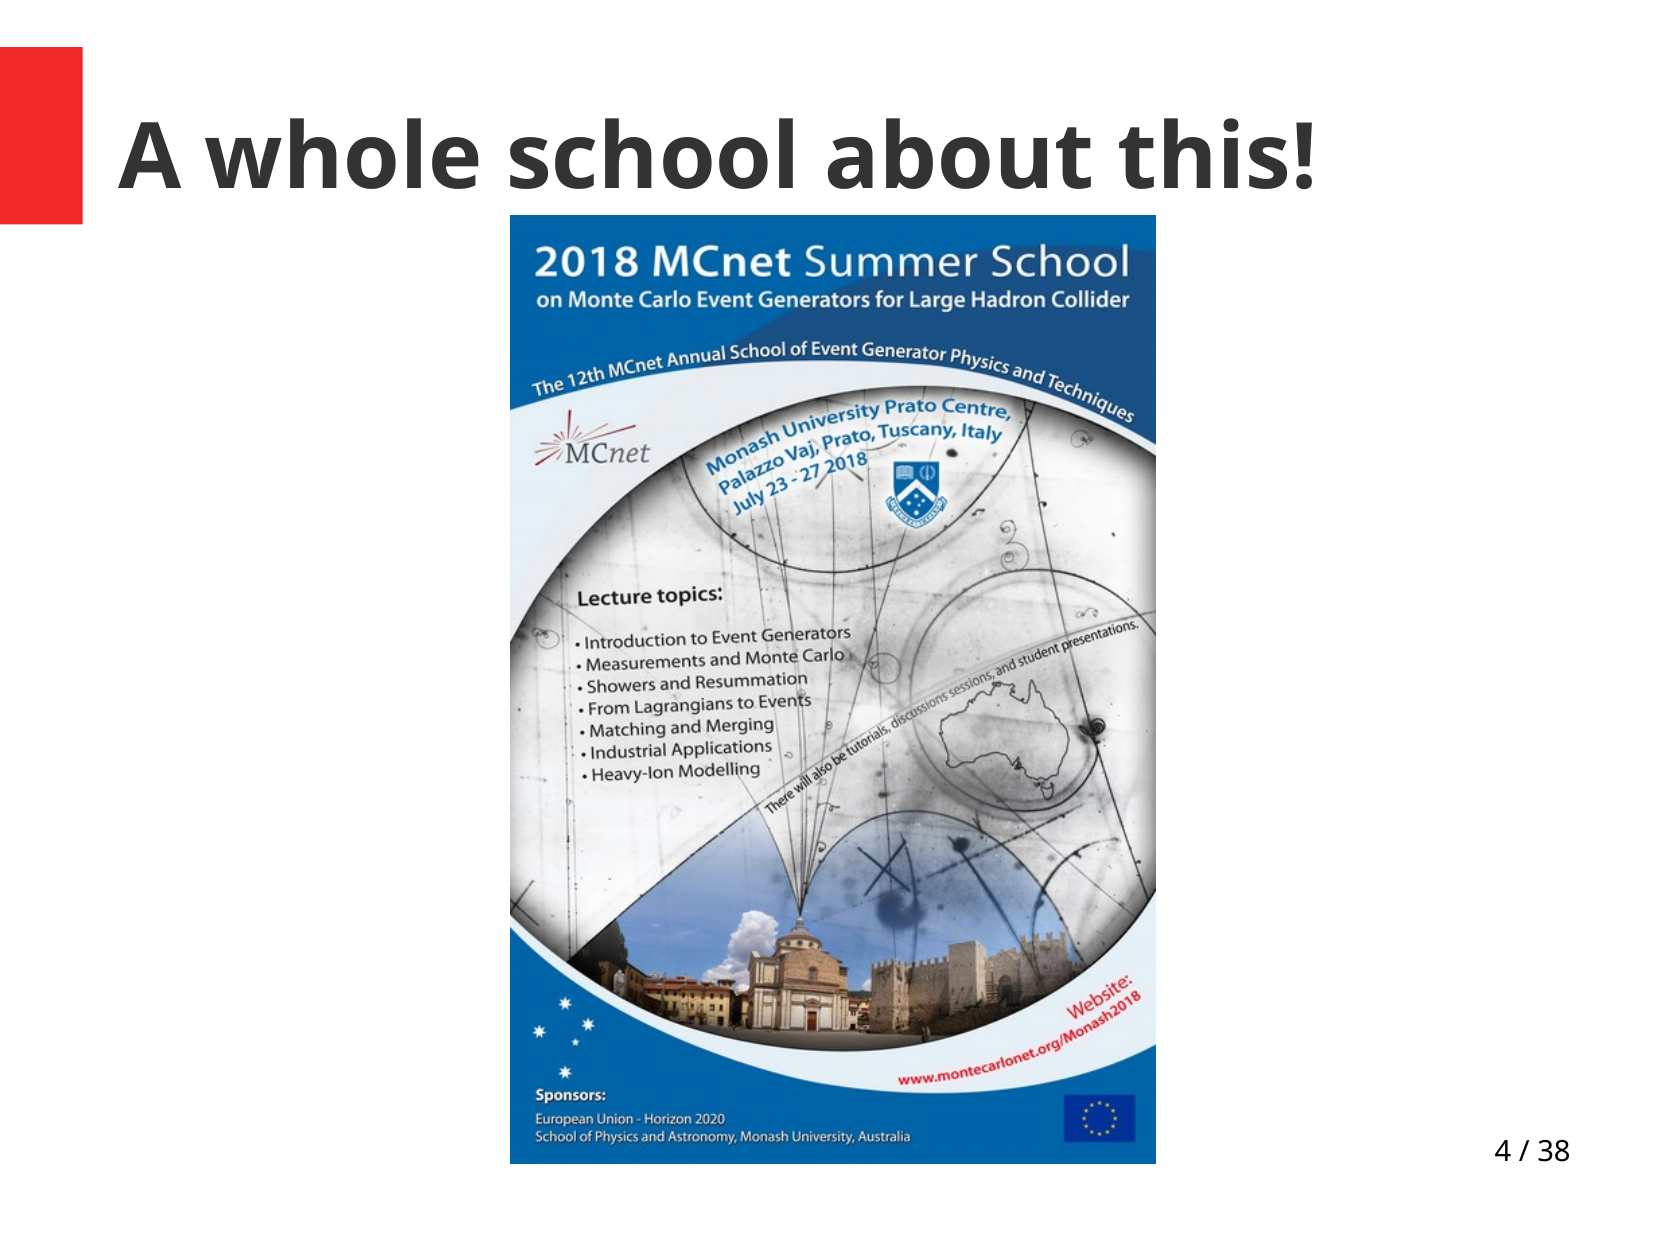

# A whole school about this!
4